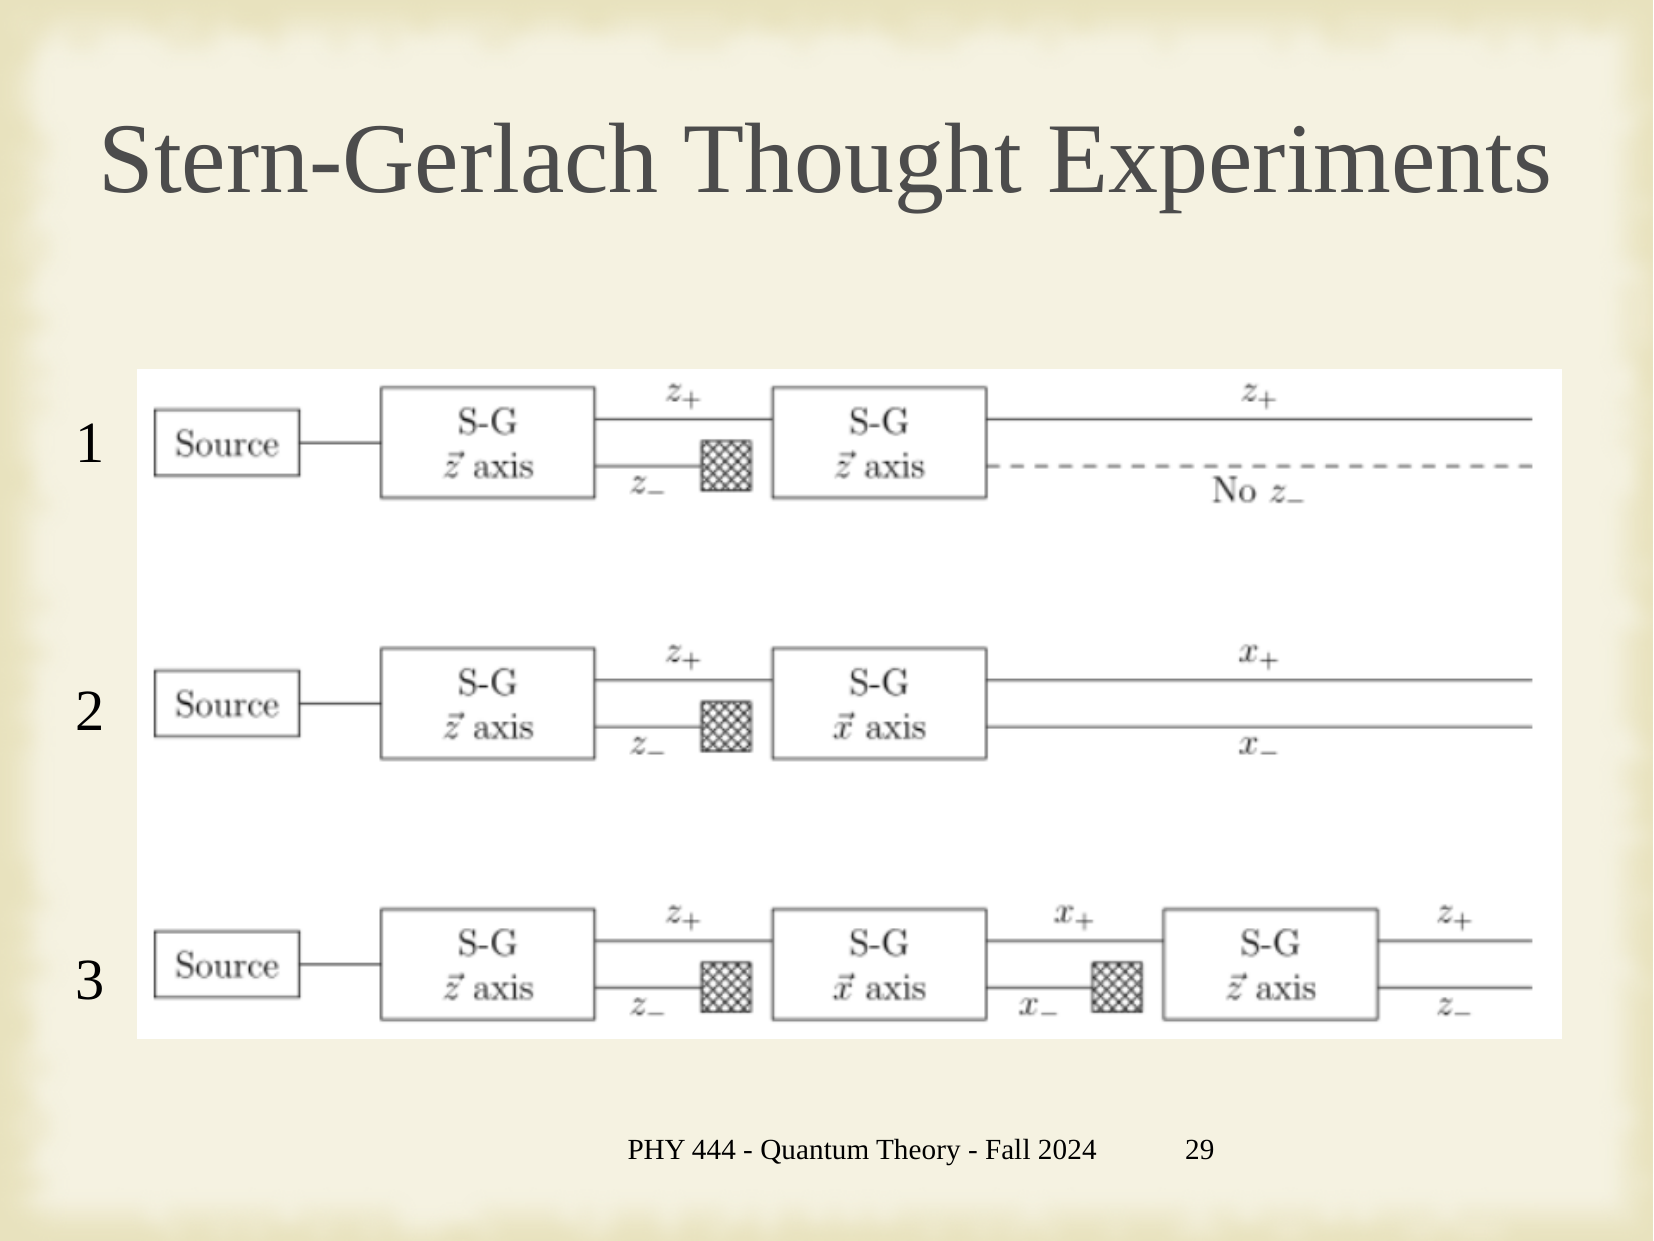

# Stern-Gerlach Thought Experiments
1
2
3
PHY 444 - Quantum Theory - Fall 2024